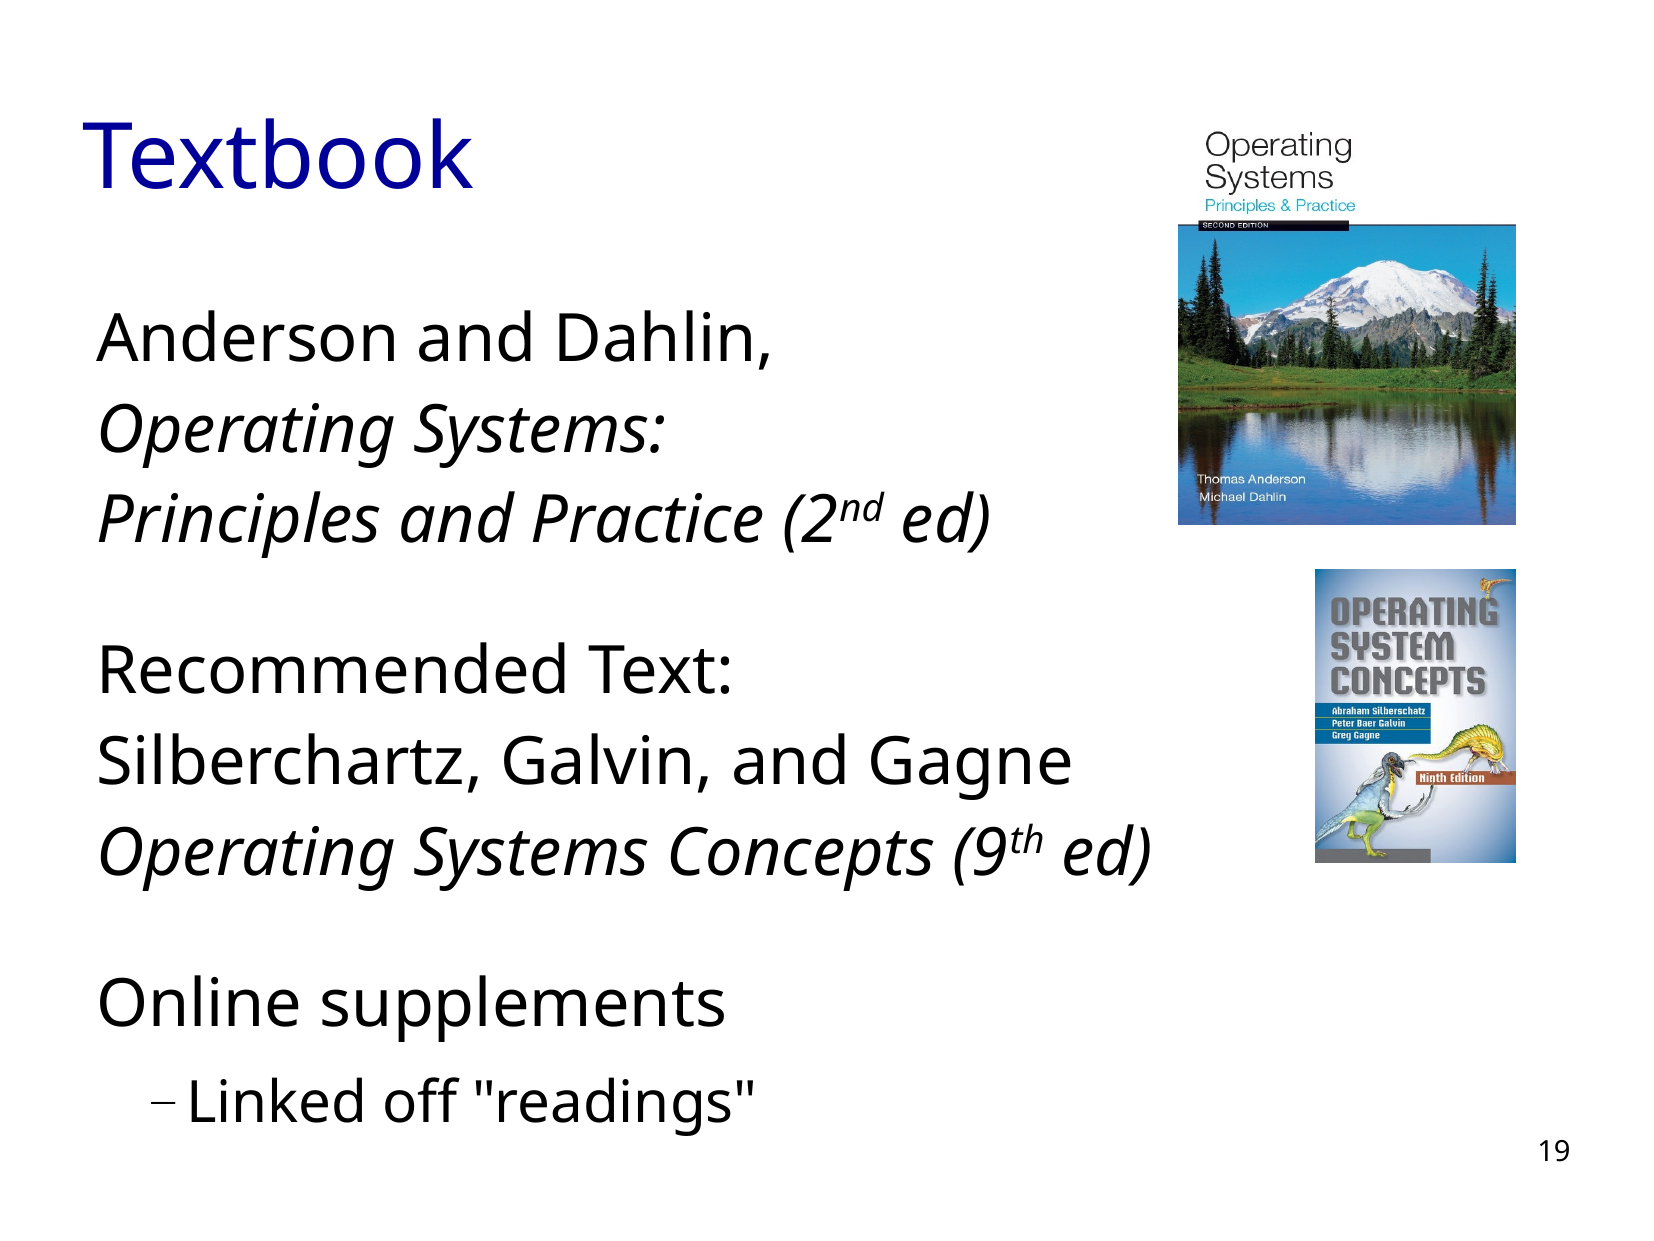

# Textbook
Anderson and Dahlin,
Operating Systems:
Principles and Practice (2nd ed)
Recommended Text:
Silberchartz, Galvin, and Gagne
Operating Systems Concepts (9th ed)
Online supplements
Linked off "readings"
19